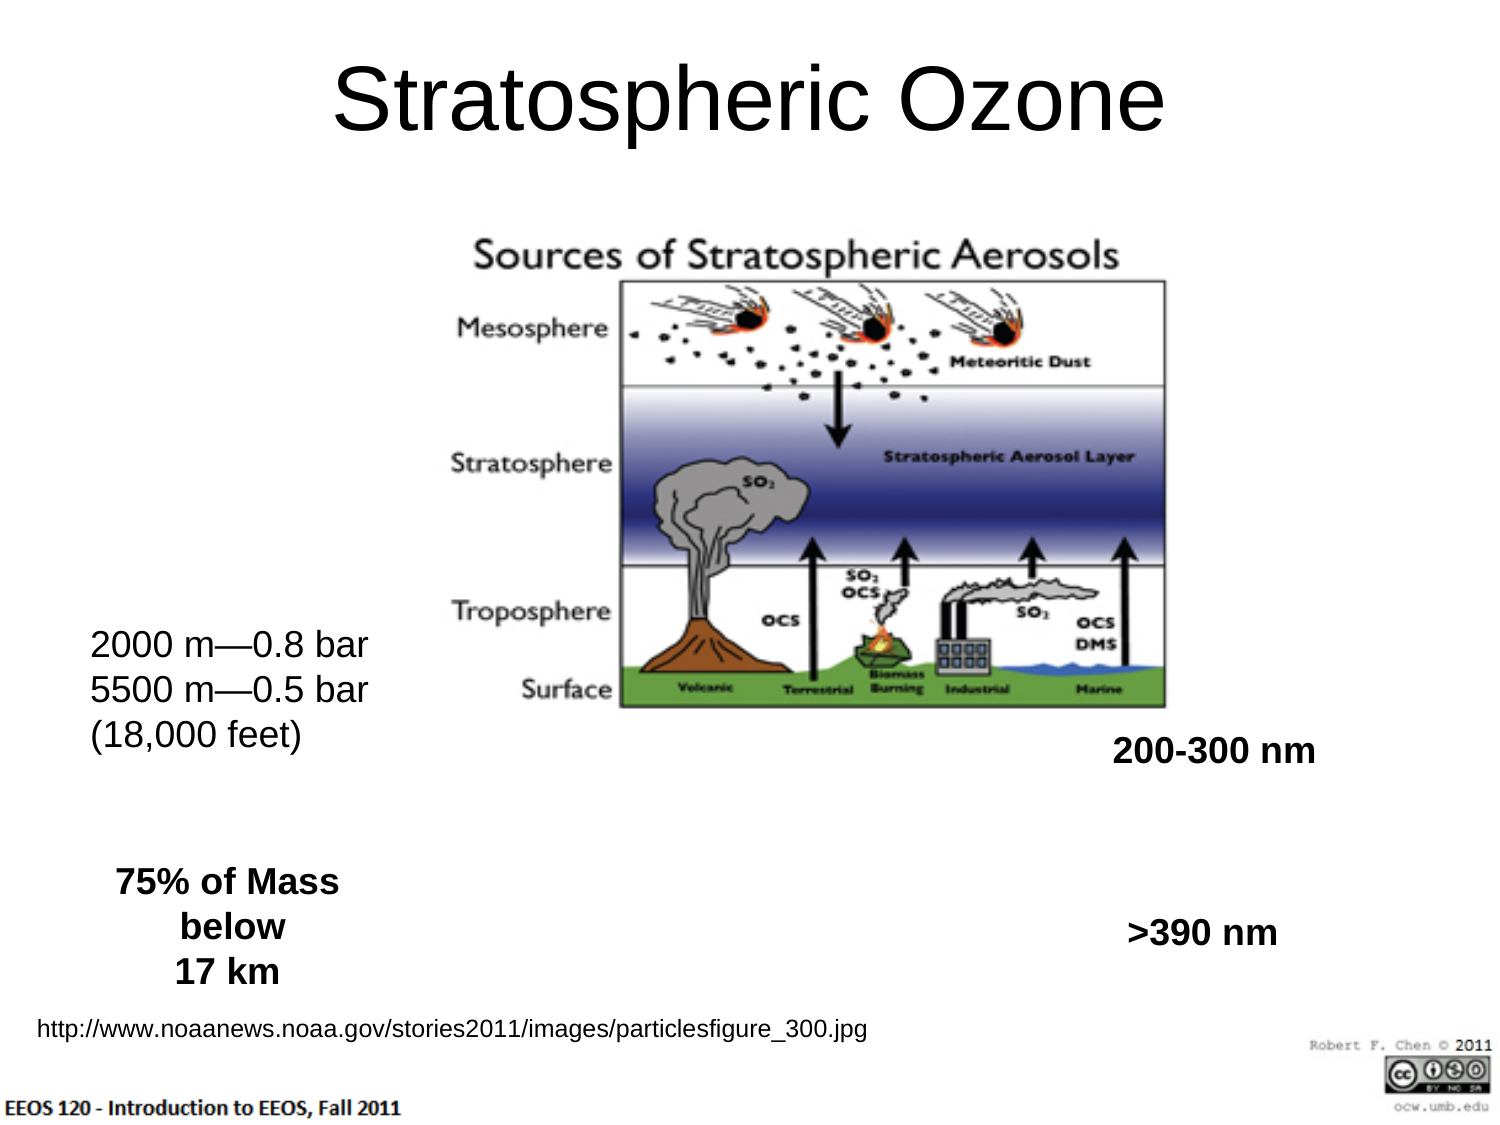

# Stratospheric Ozone
2000 m—0.8 bar
5500 m—0.5 bar
(18,000 feet)
200-300 nm
75% of Mass
 below
17 km
>390 nm
http://www.noaanews.noaa.gov/stories2011/images/particlesfigure_300.jpg